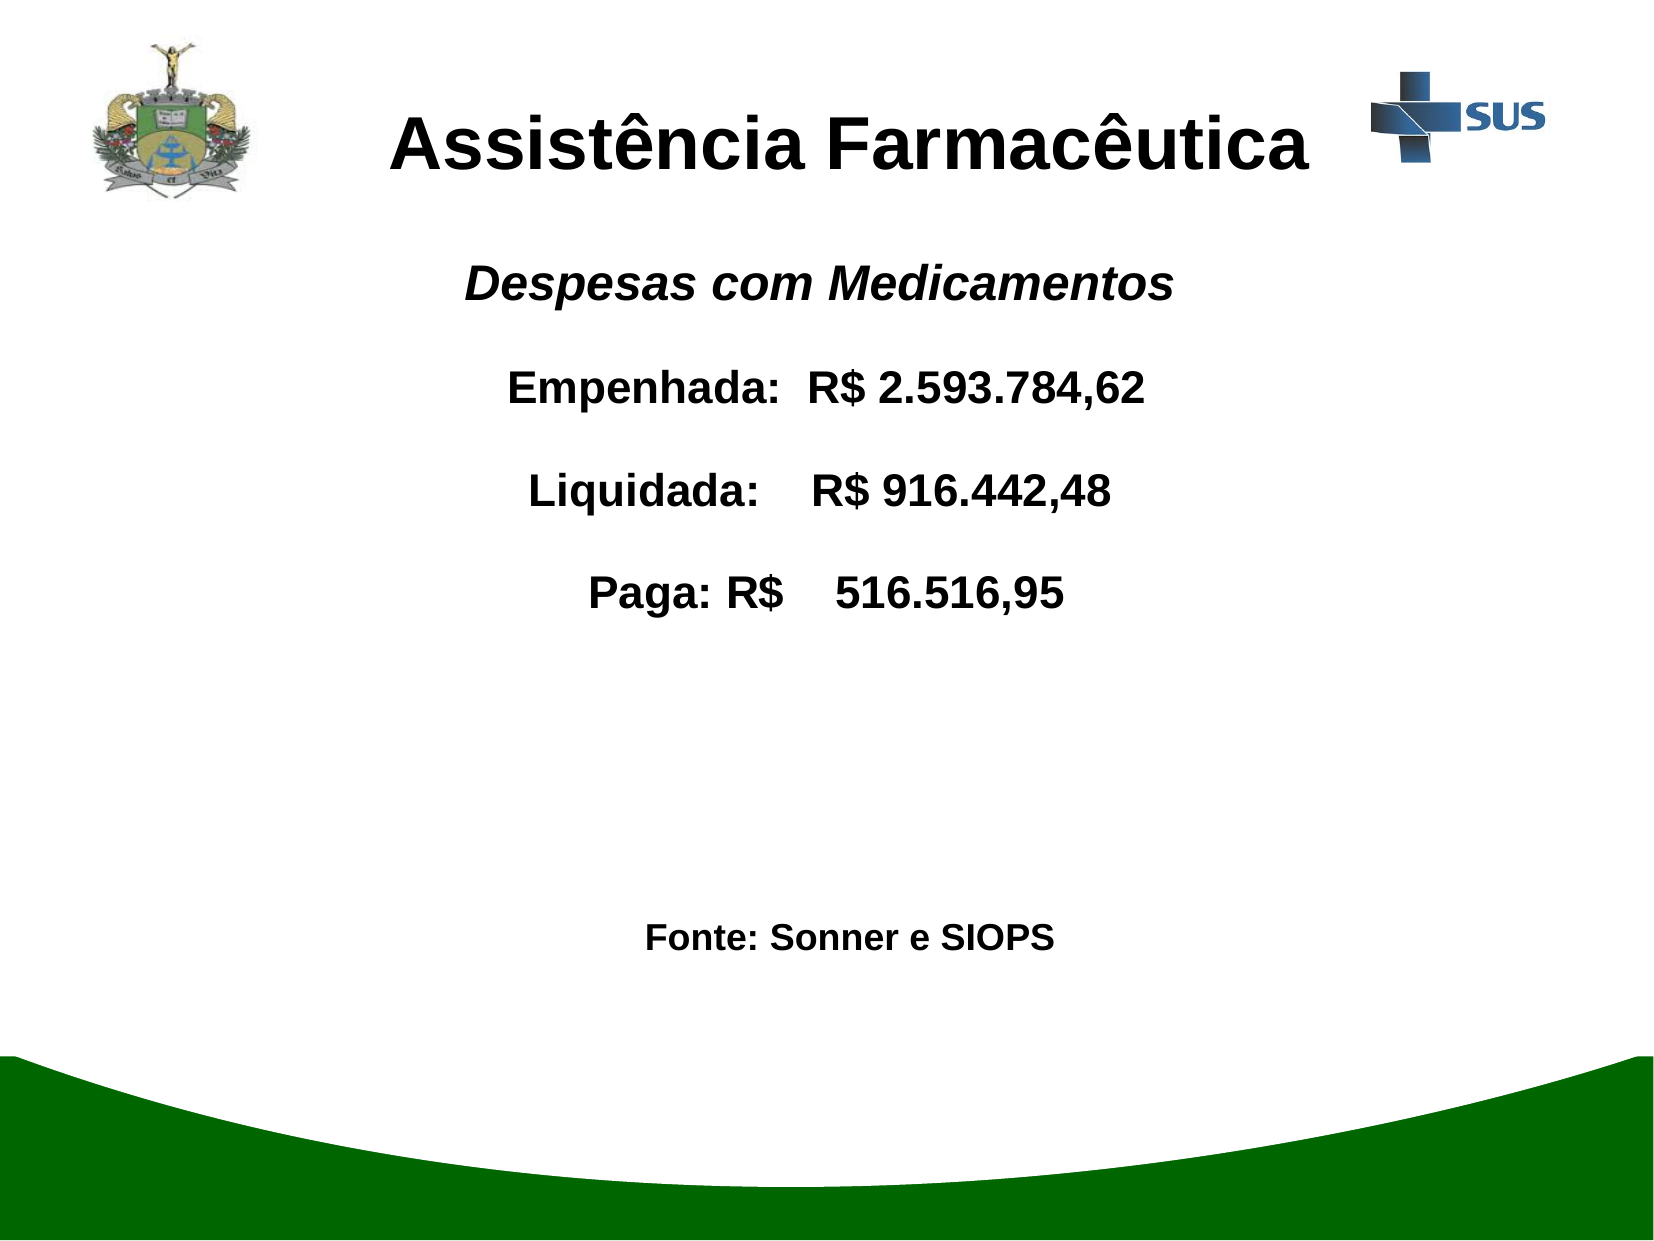

Assistência Farmacêutica
Despesas com Medicamentos
Empenhada: R$ 2.593.784,62
Liquidada: R$ 916.442,48
Paga: R$ 516.516,95
Fonte: Sonner e SIOPS